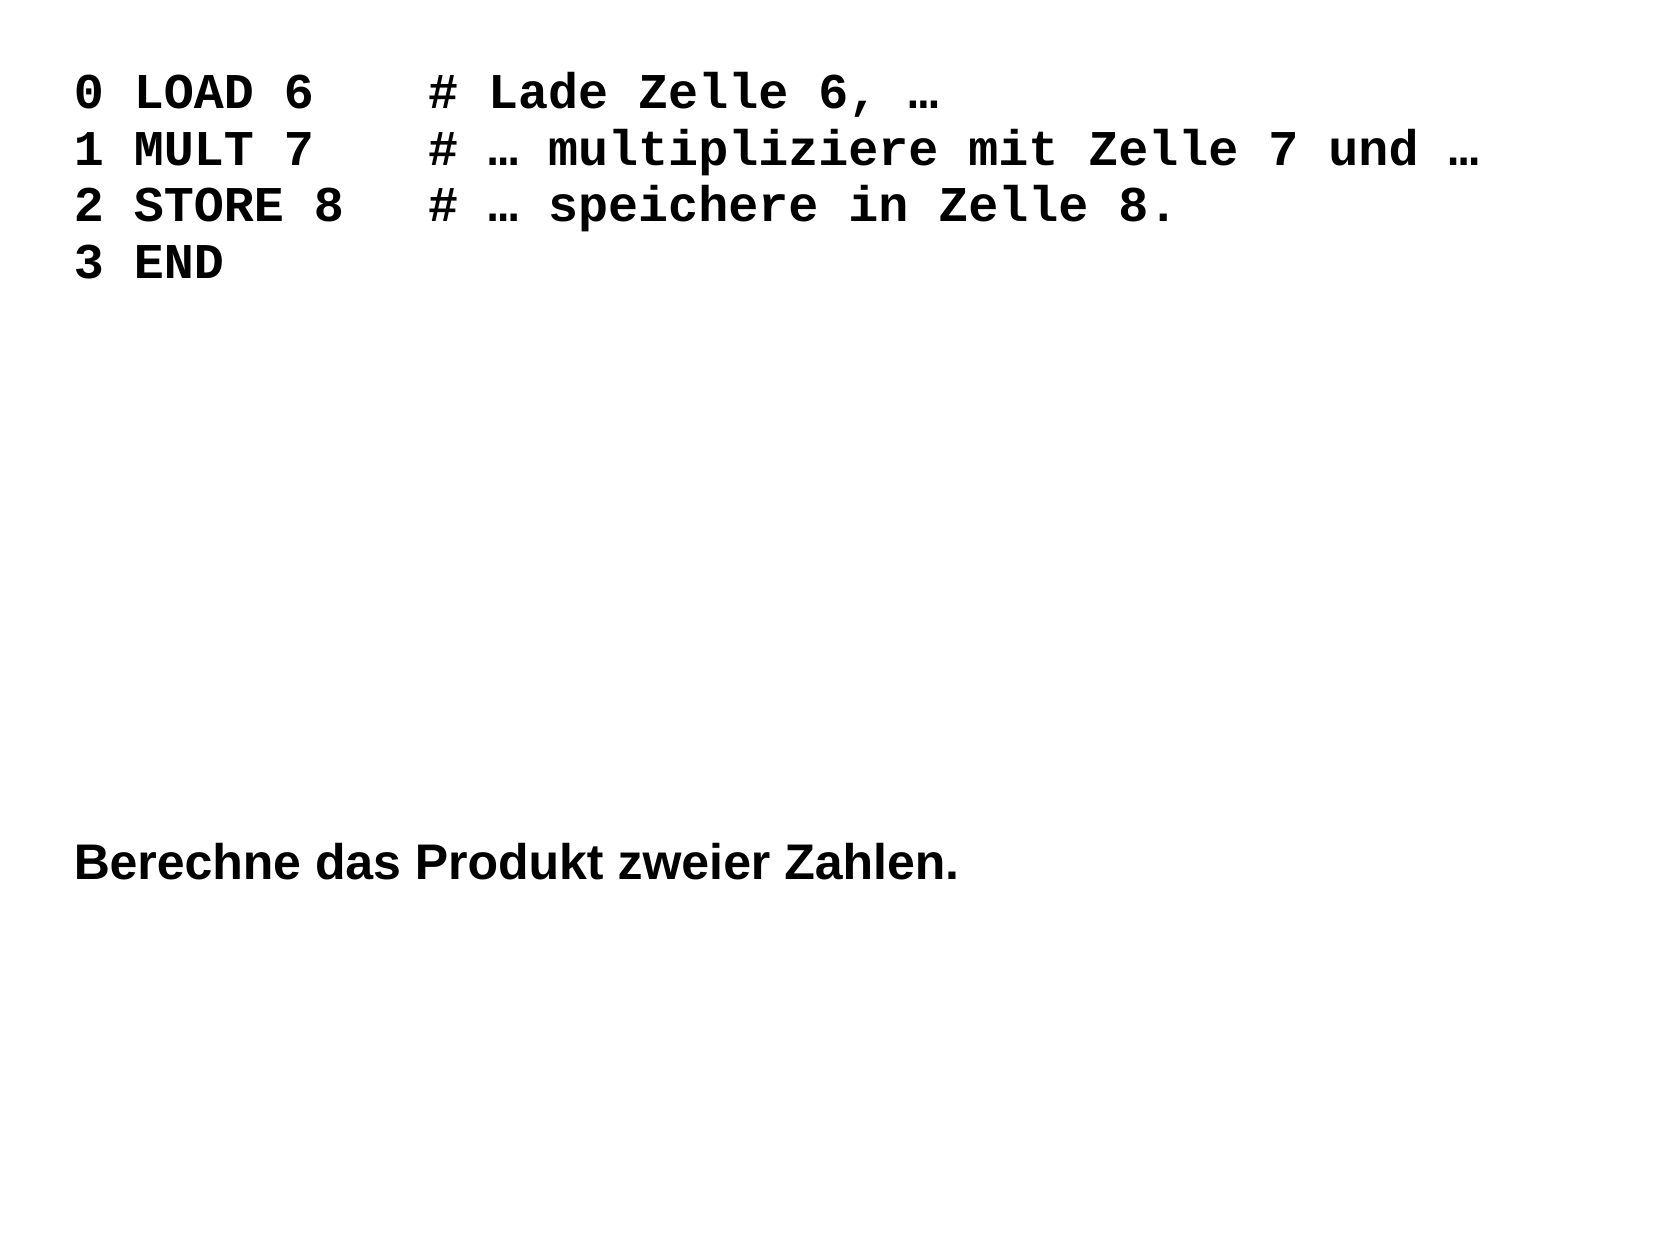

0 LOAD 6
1 MULT 7
2 STORE 8
3 END
# Lade Zelle 6, …
# … multipliziere mit Zelle 7 und …
# … speichere in Zelle 8.
Berechne das Produkt zweier Zahlen.